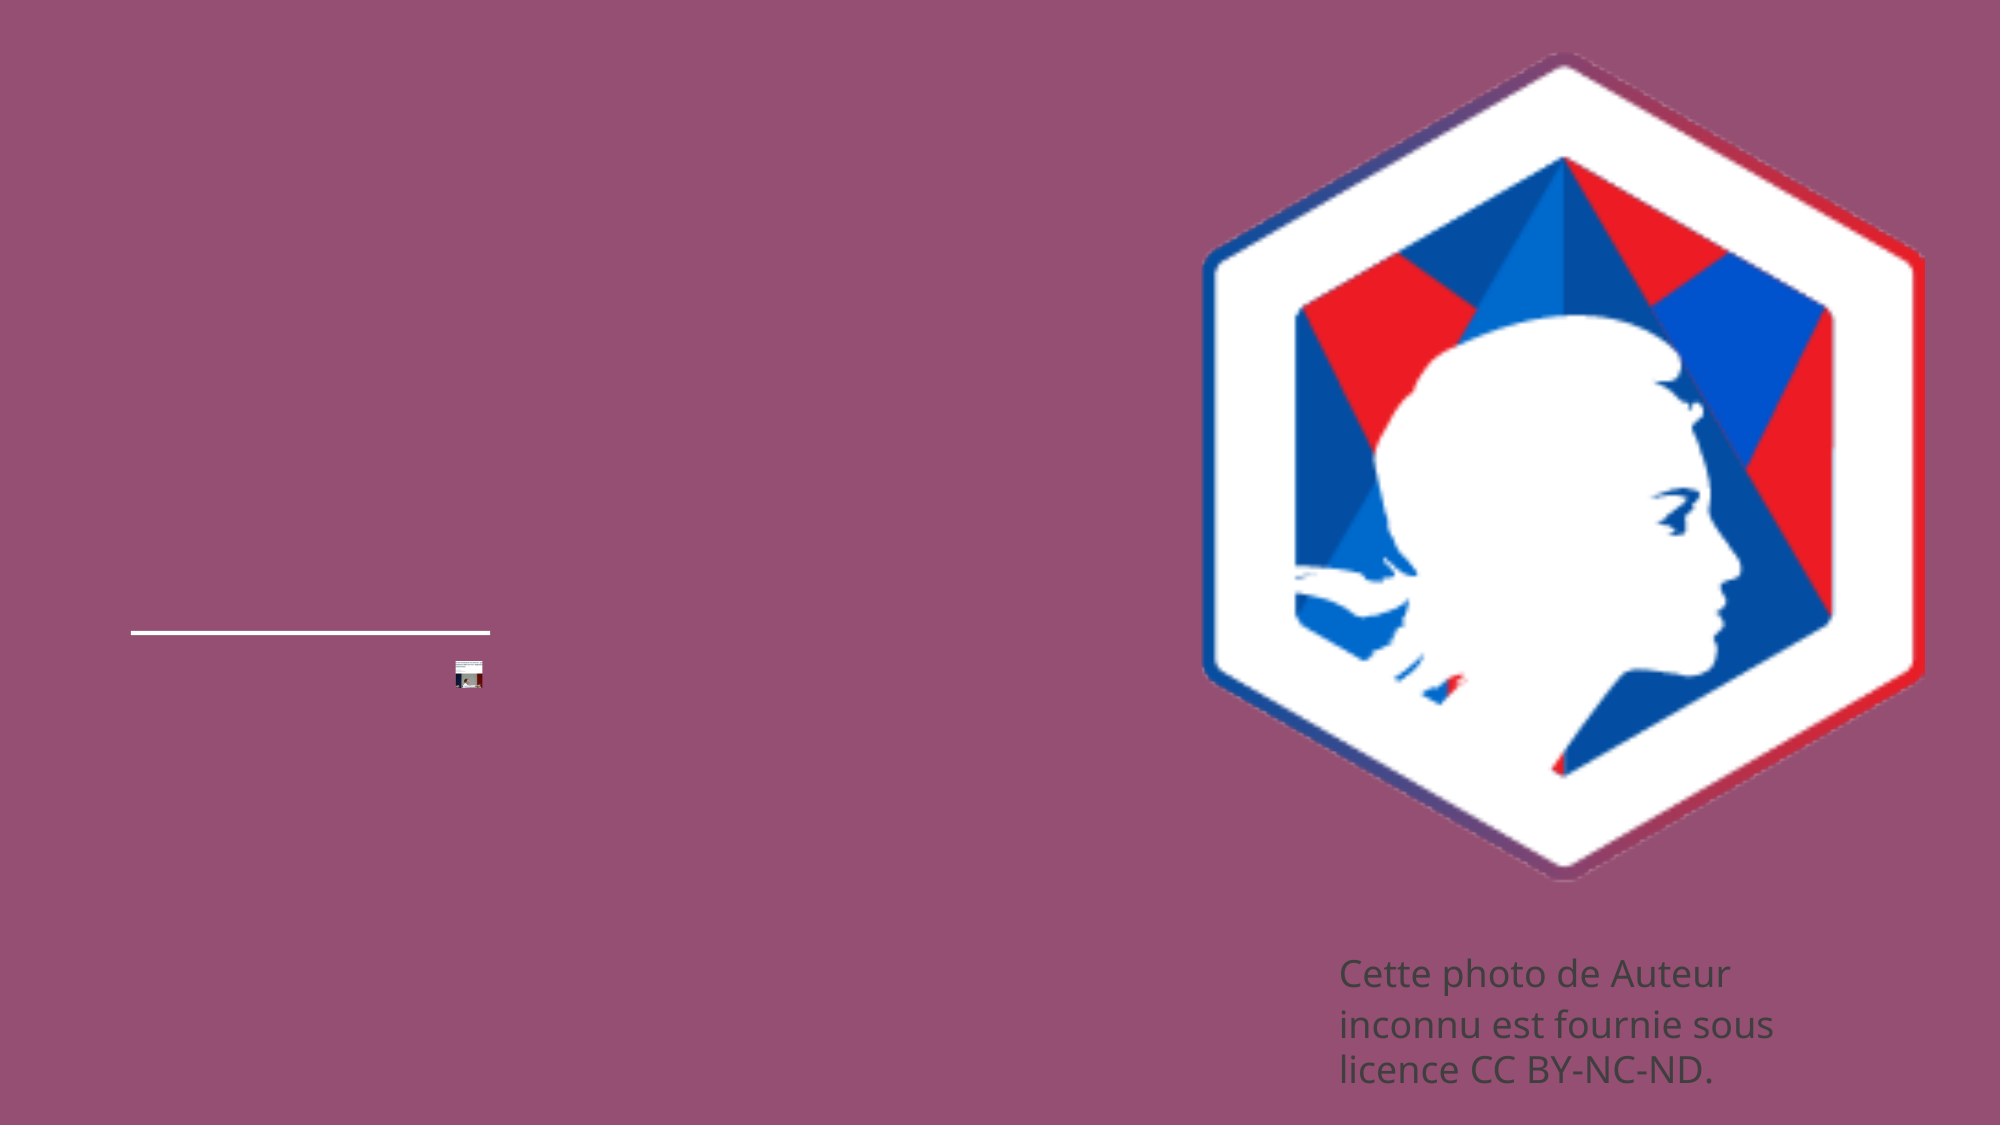

Cette photo de Auteur inconnu est fournie sous licence CC BY-NC-ND.